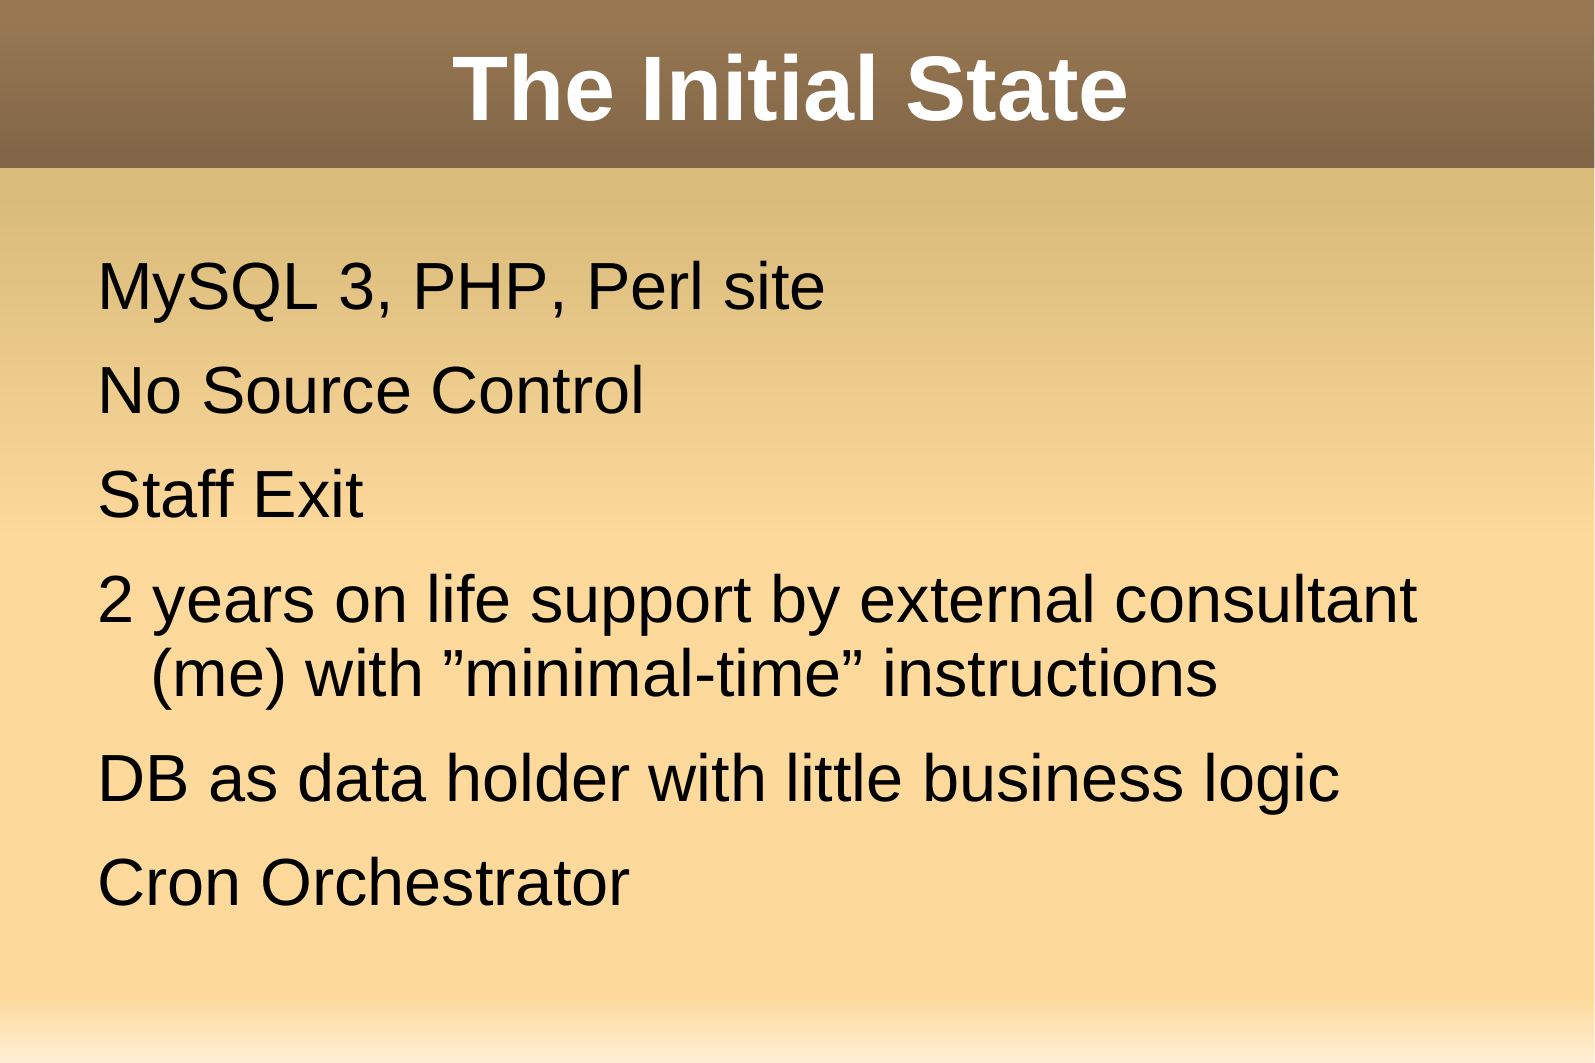

# The Initial State
MySQL 3, PHP, Perl site
No Source Control
Staff Exit
2 years on life support by external consultant (me) with ”minimal-time” instructions
DB as data holder with little business logic
Cron Orchestrator